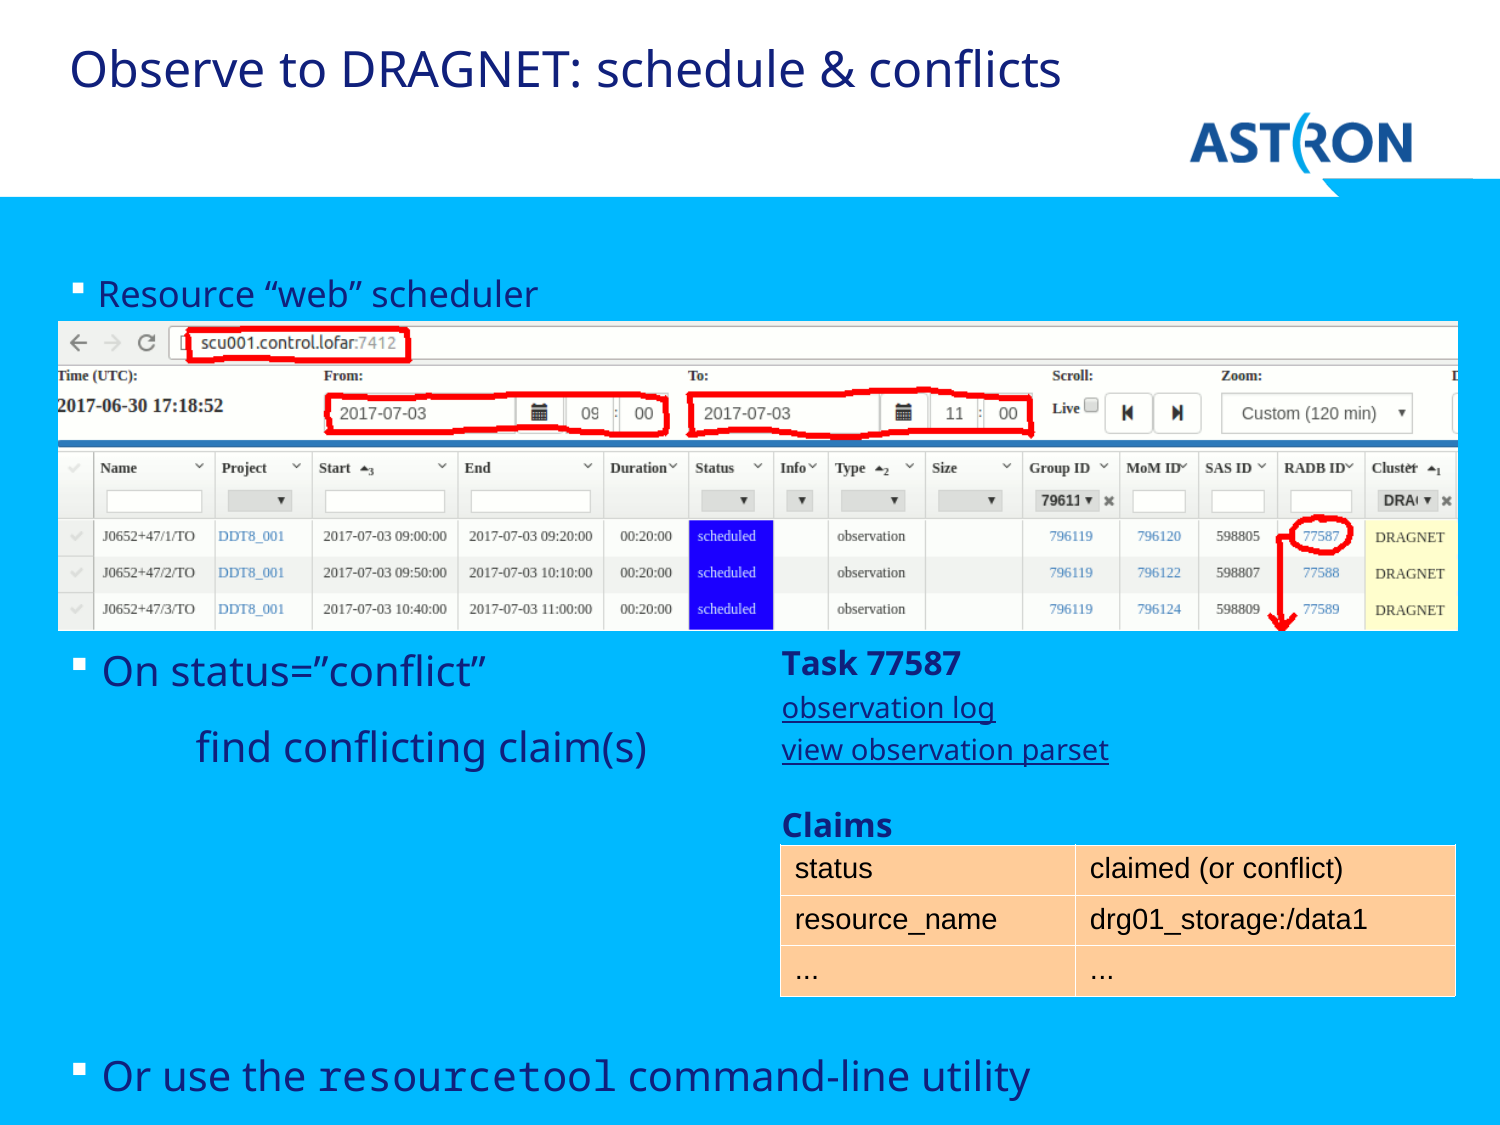

# Observe to DRAGNET: schedule & conflicts
Resource “web” scheduler
On status=”conflict”
find conflicting claim(s)
Task 77587
observation log
view observation parset
Claims
| status | claimed (or conflict) |
| --- | --- |
| resource\_name | drg01\_storage:/data1 |
| ... | ... |
Or use the resourcetool command-line utility
6